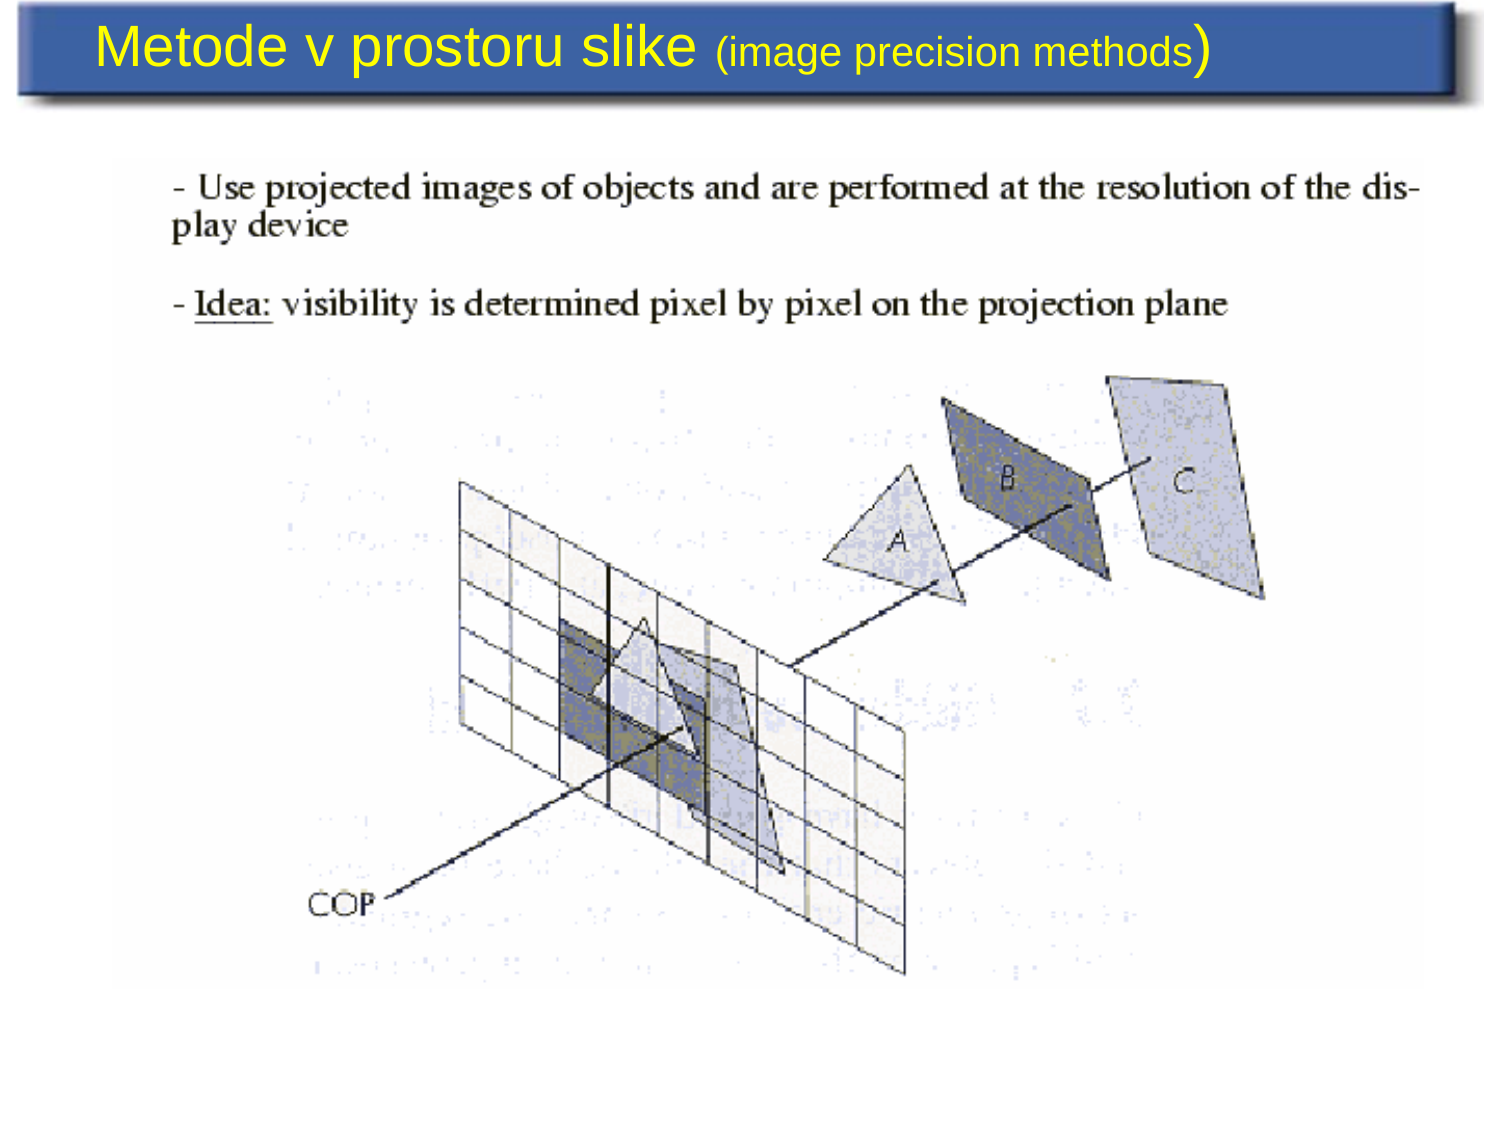

Metode v prostoru slike (image precision methods)